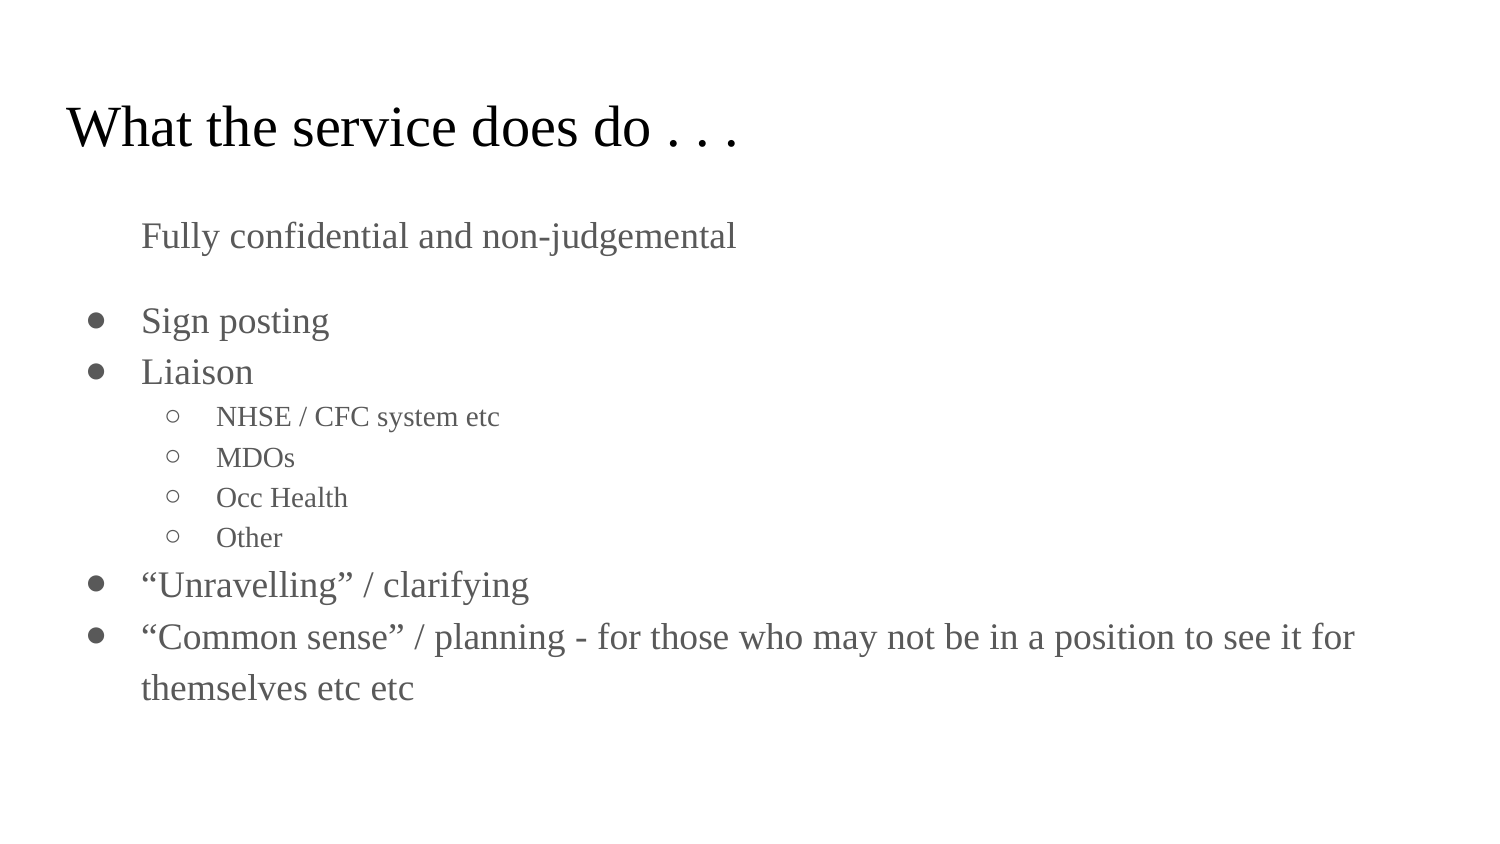

# What the service does do . . .
Fully confidential and non-judgemental
Sign posting
Liaison
NHSE / CFC system etc
MDOs
Occ Health
Other
“Unravelling” / clarifying
“Common sense” / planning - for those who may not be in a position to see it for themselves etc etc